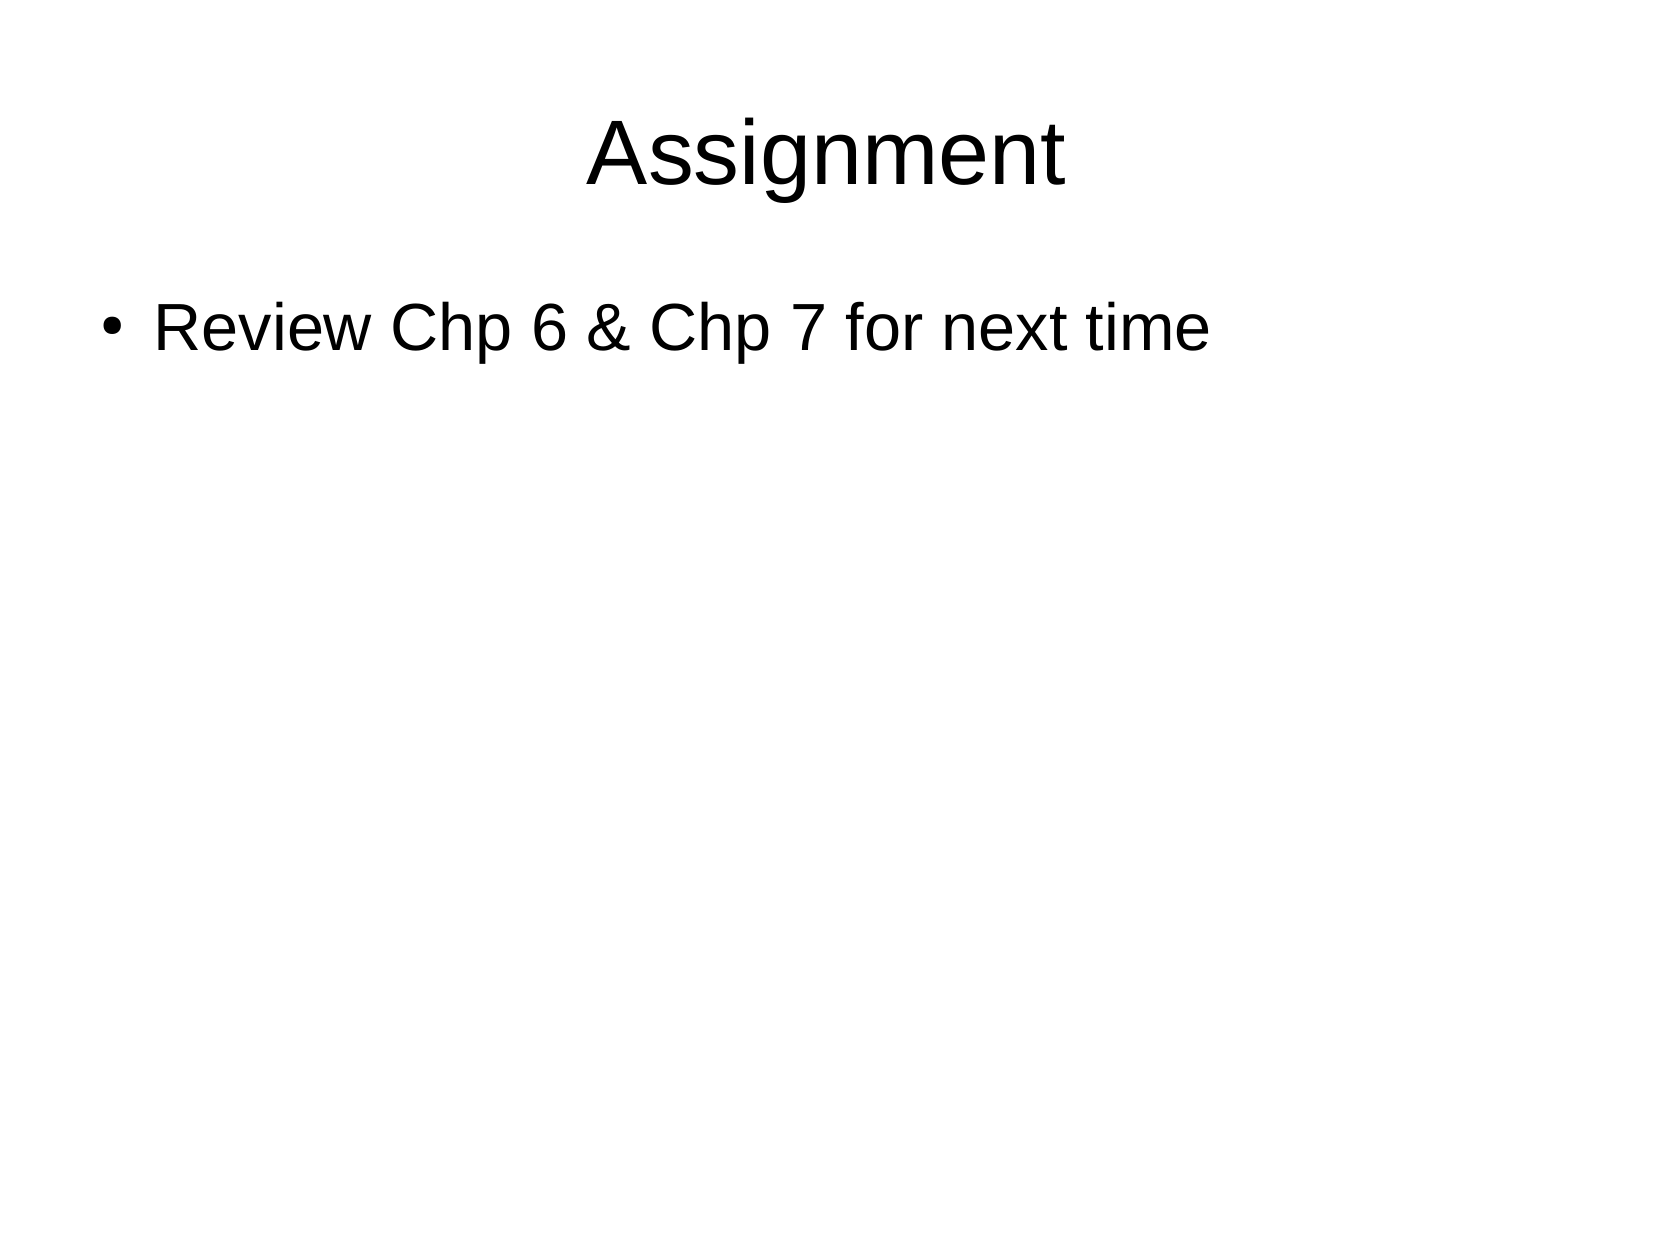

# Assignment
Review Chp 6 & Chp 7 for next time